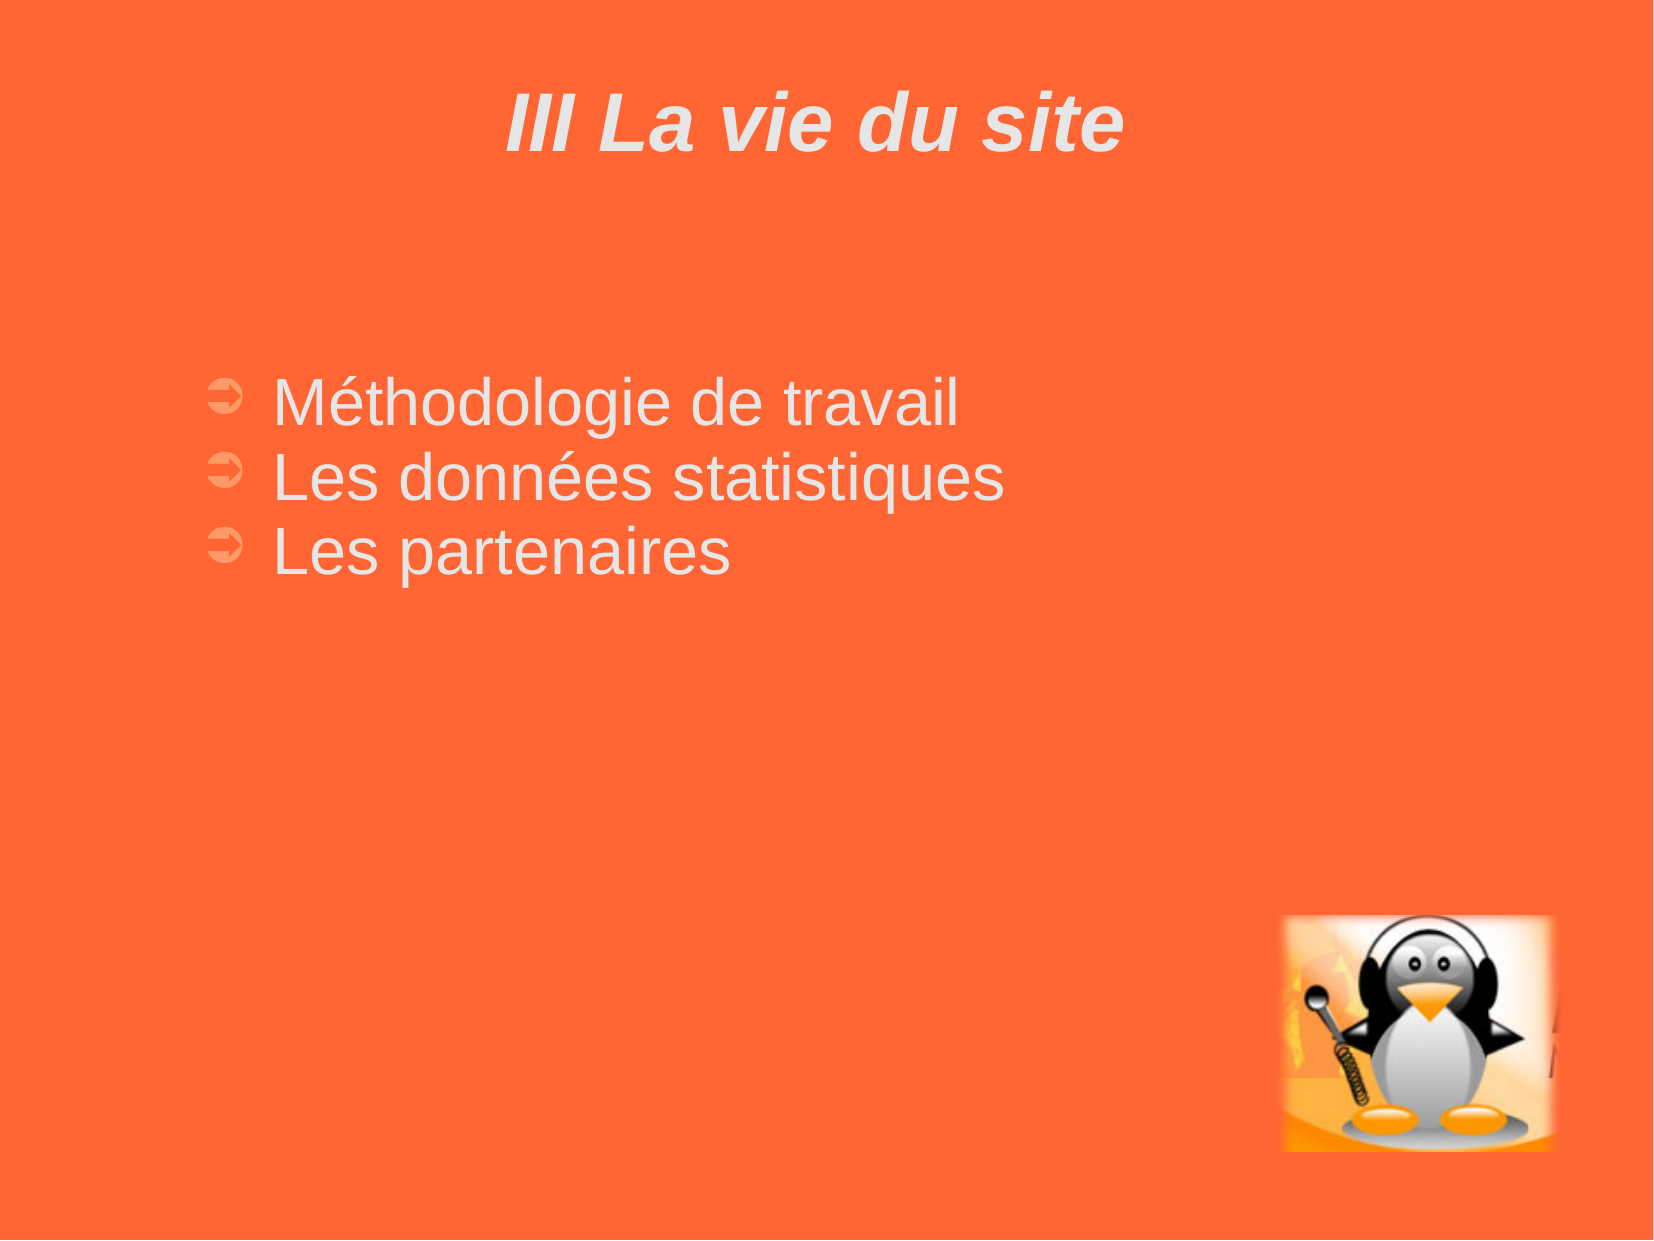

# III La vie du site
Méthodologie de travail
Les données statistiques
Les partenaires